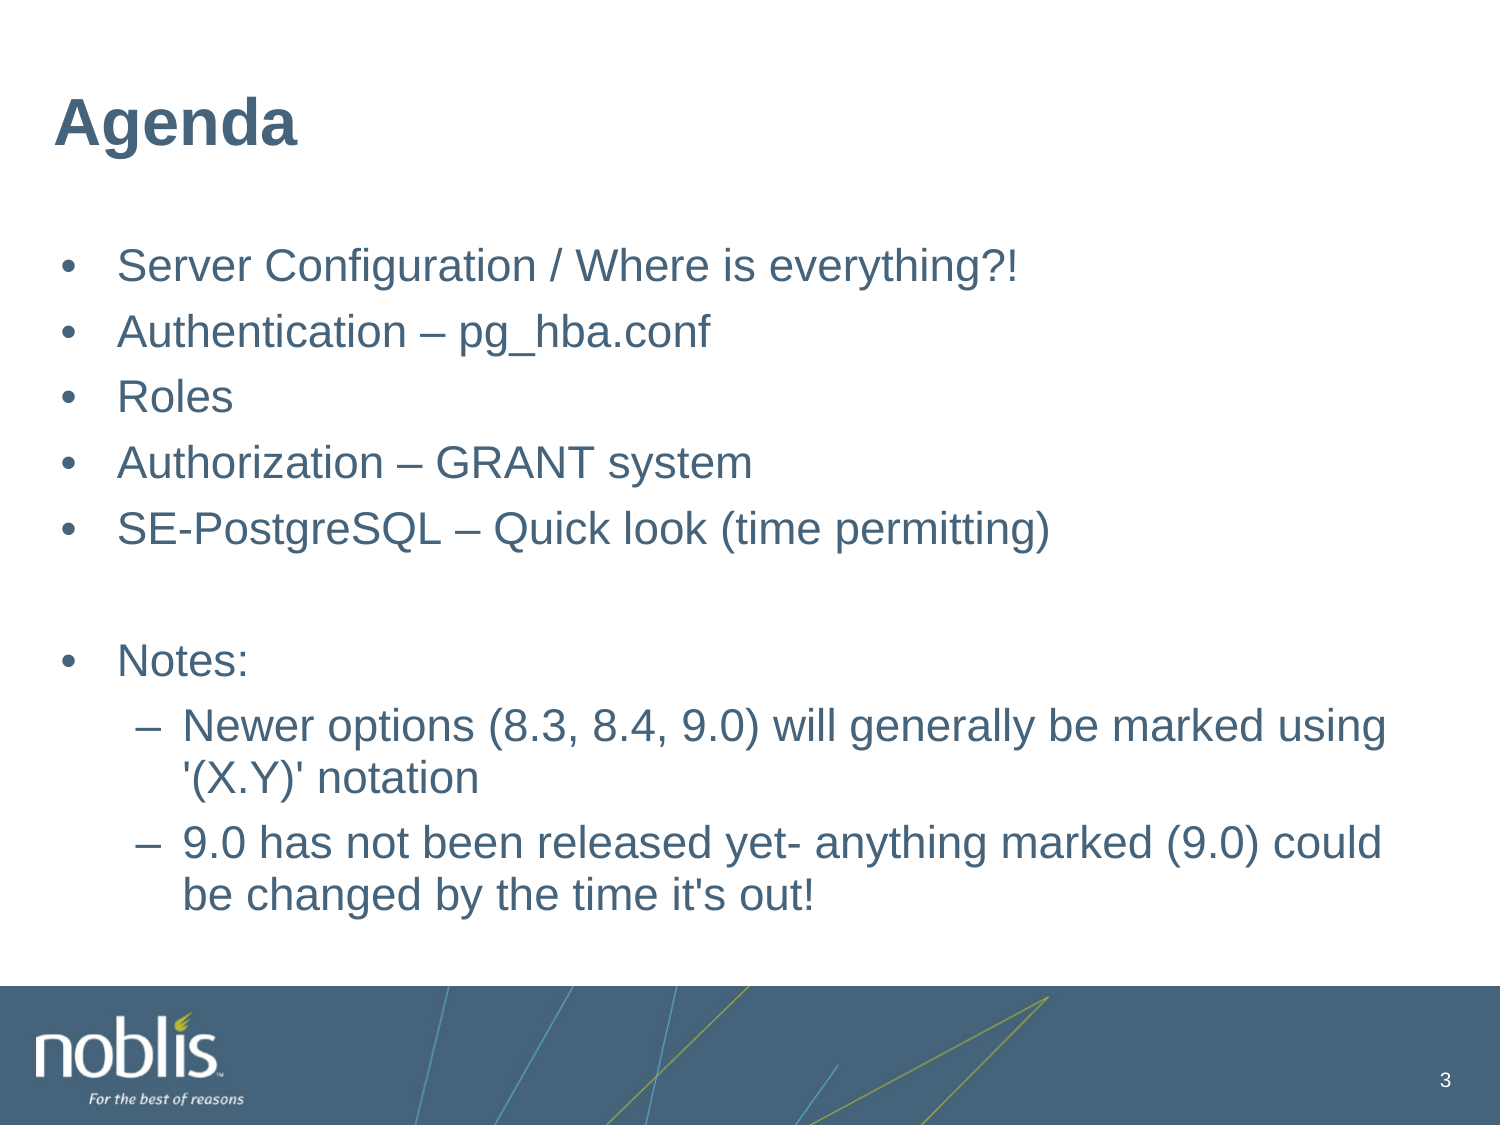

# Agenda
Server Configuration / Where is everything?!
Authentication – pg_hba.conf
Roles
Authorization – GRANT system
SE-PostgreSQL – Quick look (time permitting)
Notes:
Newer options (8.3, 8.4, 9.0) will generally be marked using '(X.Y)' notation
9.0 has not been released yet- anything marked (9.0) could be changed by the time it's out!